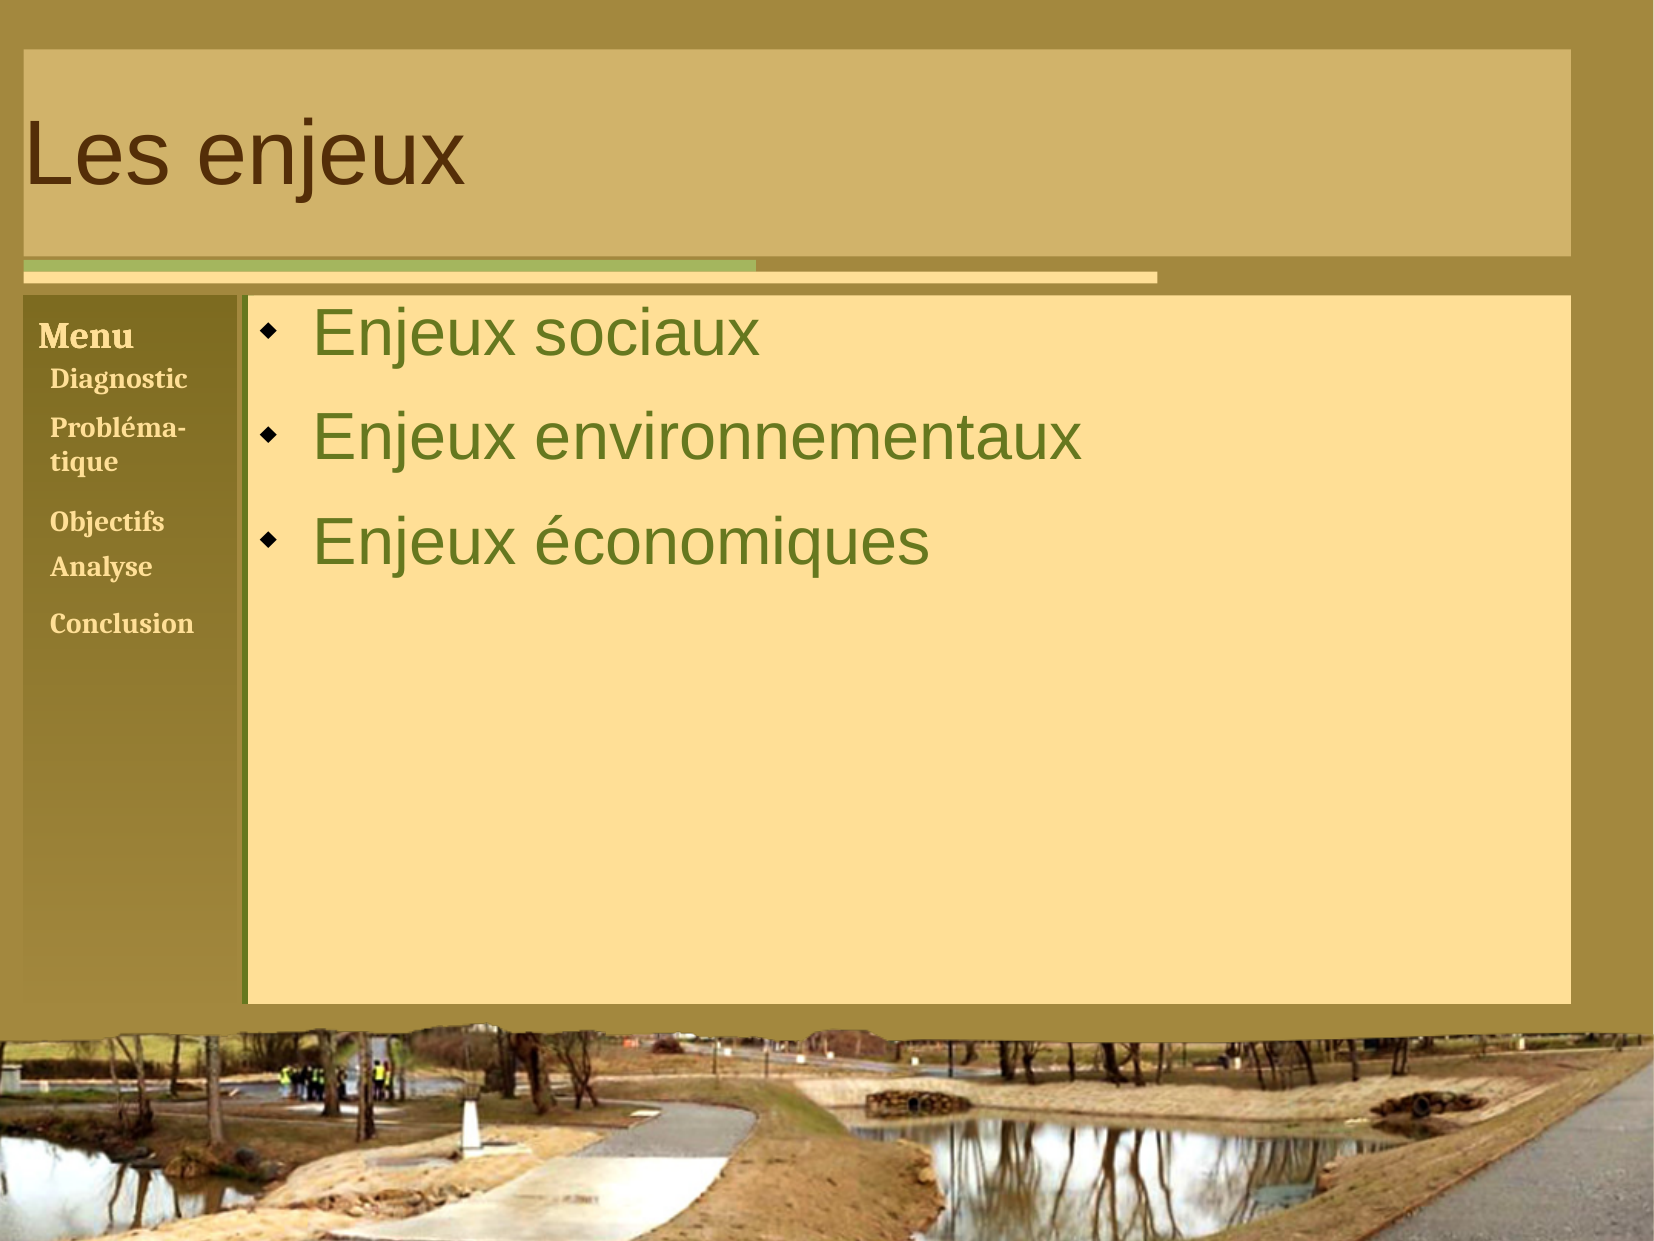

# Les enjeux
Enjeux sociaux
Enjeux environnementaux
Enjeux économiques